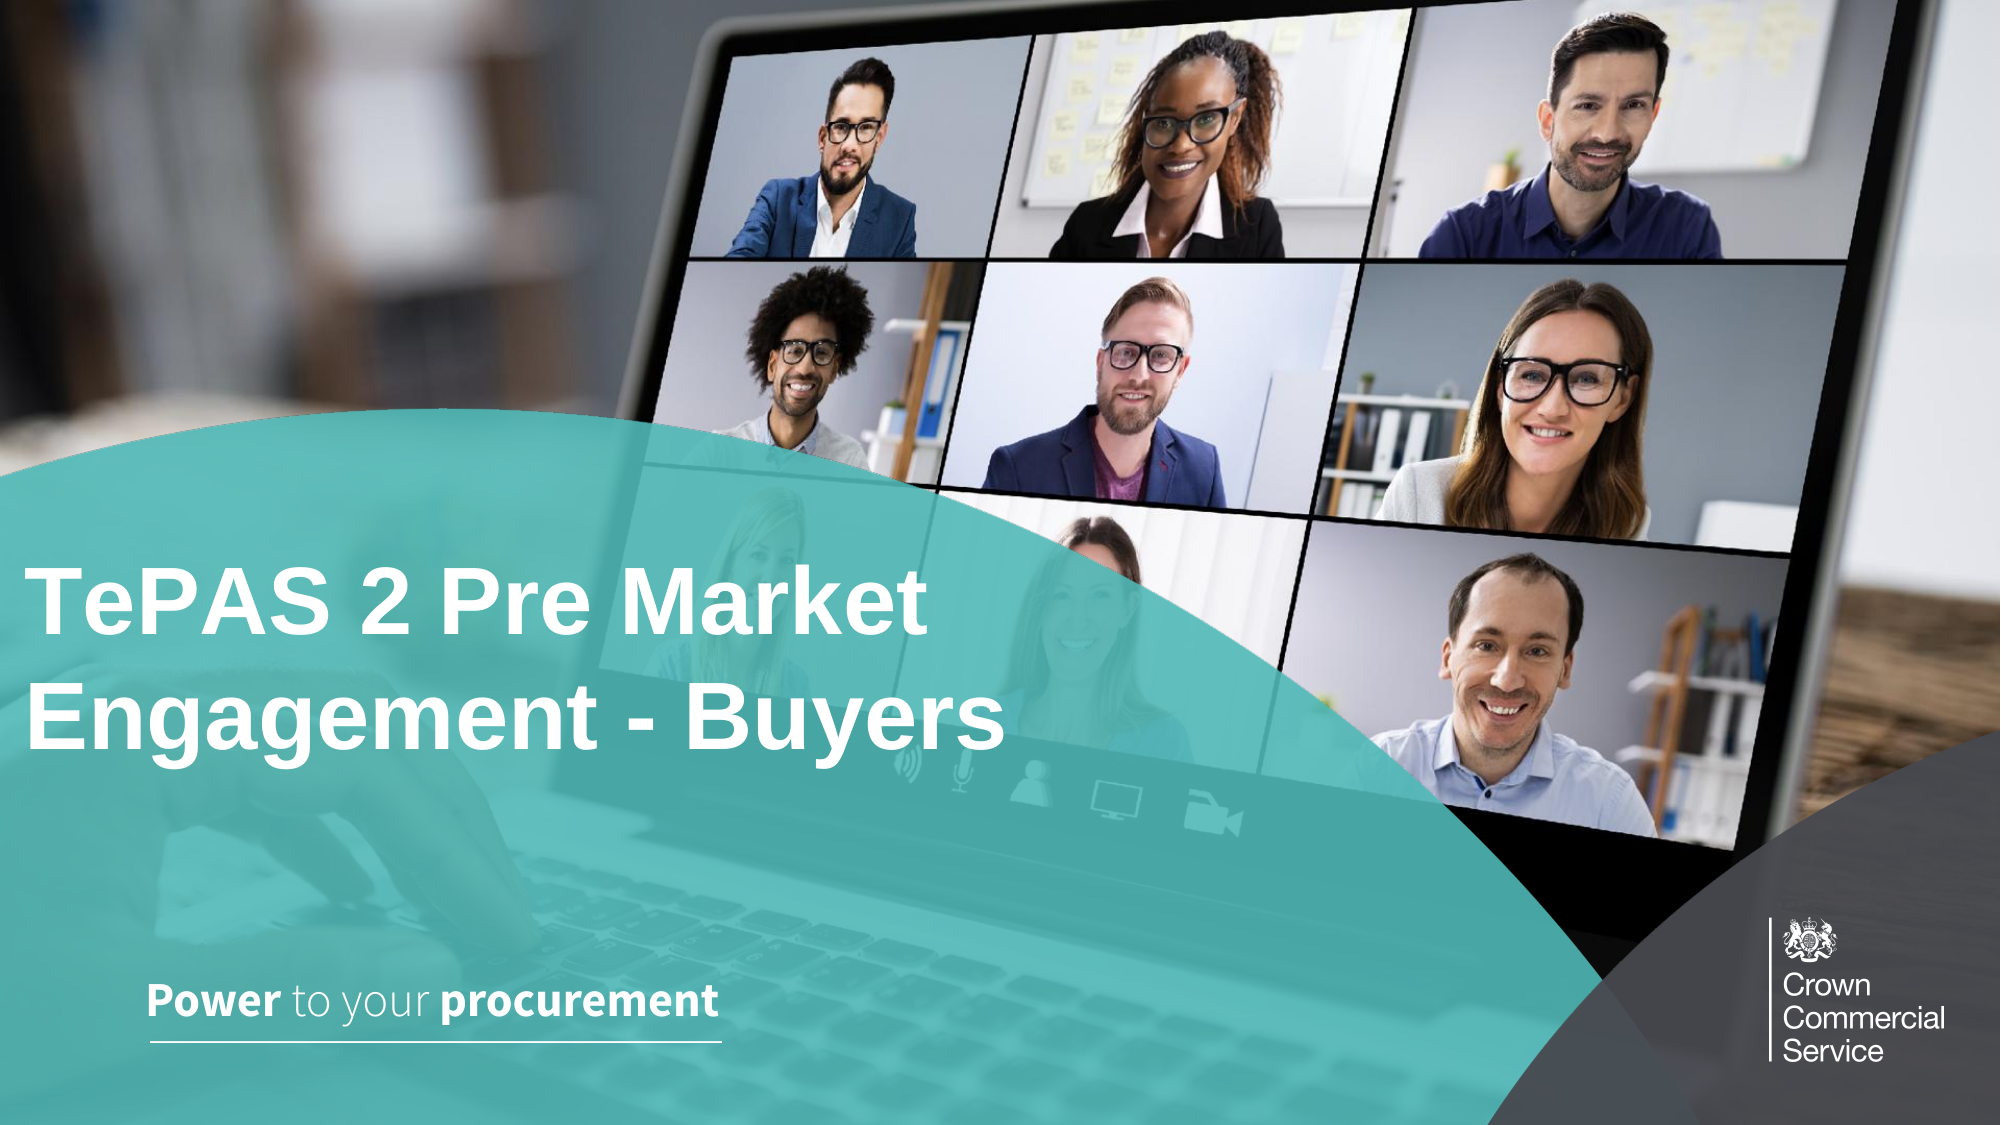

# TePAS 2 Pre Market Engagement - Buyers